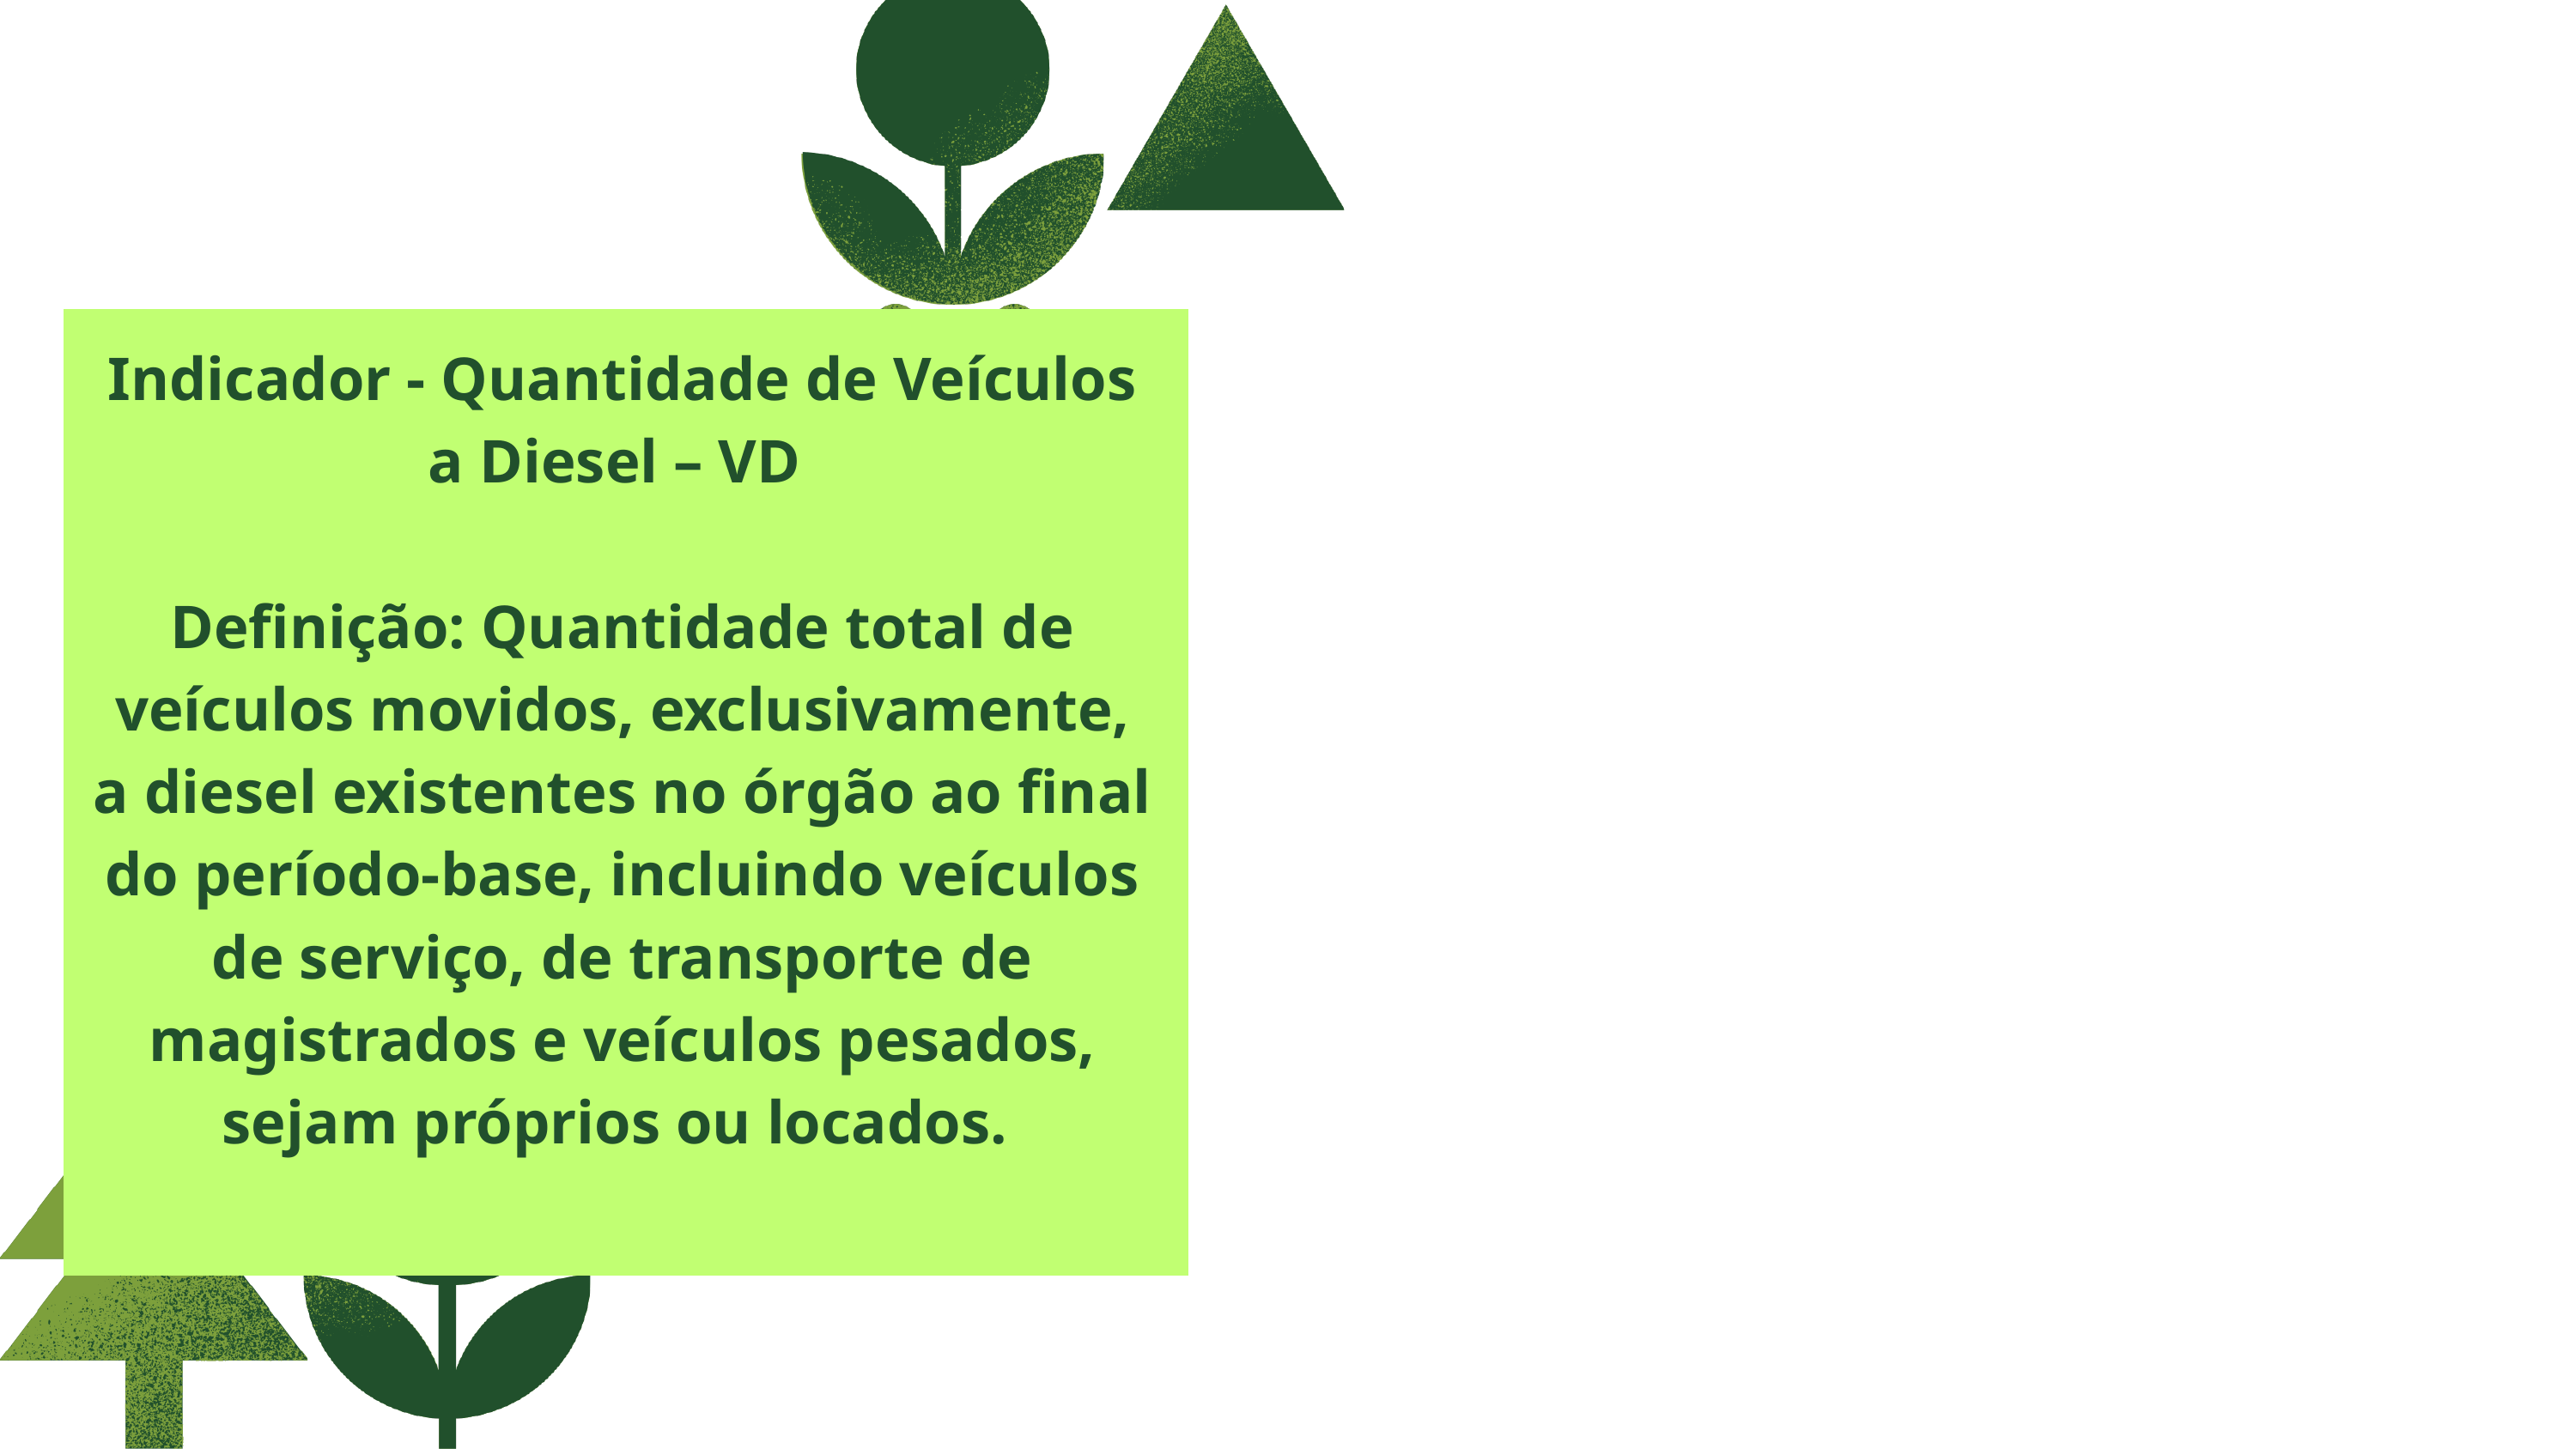

Fórmula: Quantidade de veículos a diesel.
Polaridade: Quanto menor o valor, melhor o desempenho.
Periodicidade: Anual.
Metodologia Análise de Desempenho: Anual
Unidade responsável pelas metas: Coordenadoria de Polícia Judicial.
Indicador - Quantidade de Veículos a Diesel – VD
Definição: Quantidade total de veículos movidos, exclusivamente, a diesel existentes no órgão ao final do período-base, incluindo veículos de serviço, de transporte de magistrados e veículos pesados, sejam próprios ou locados.